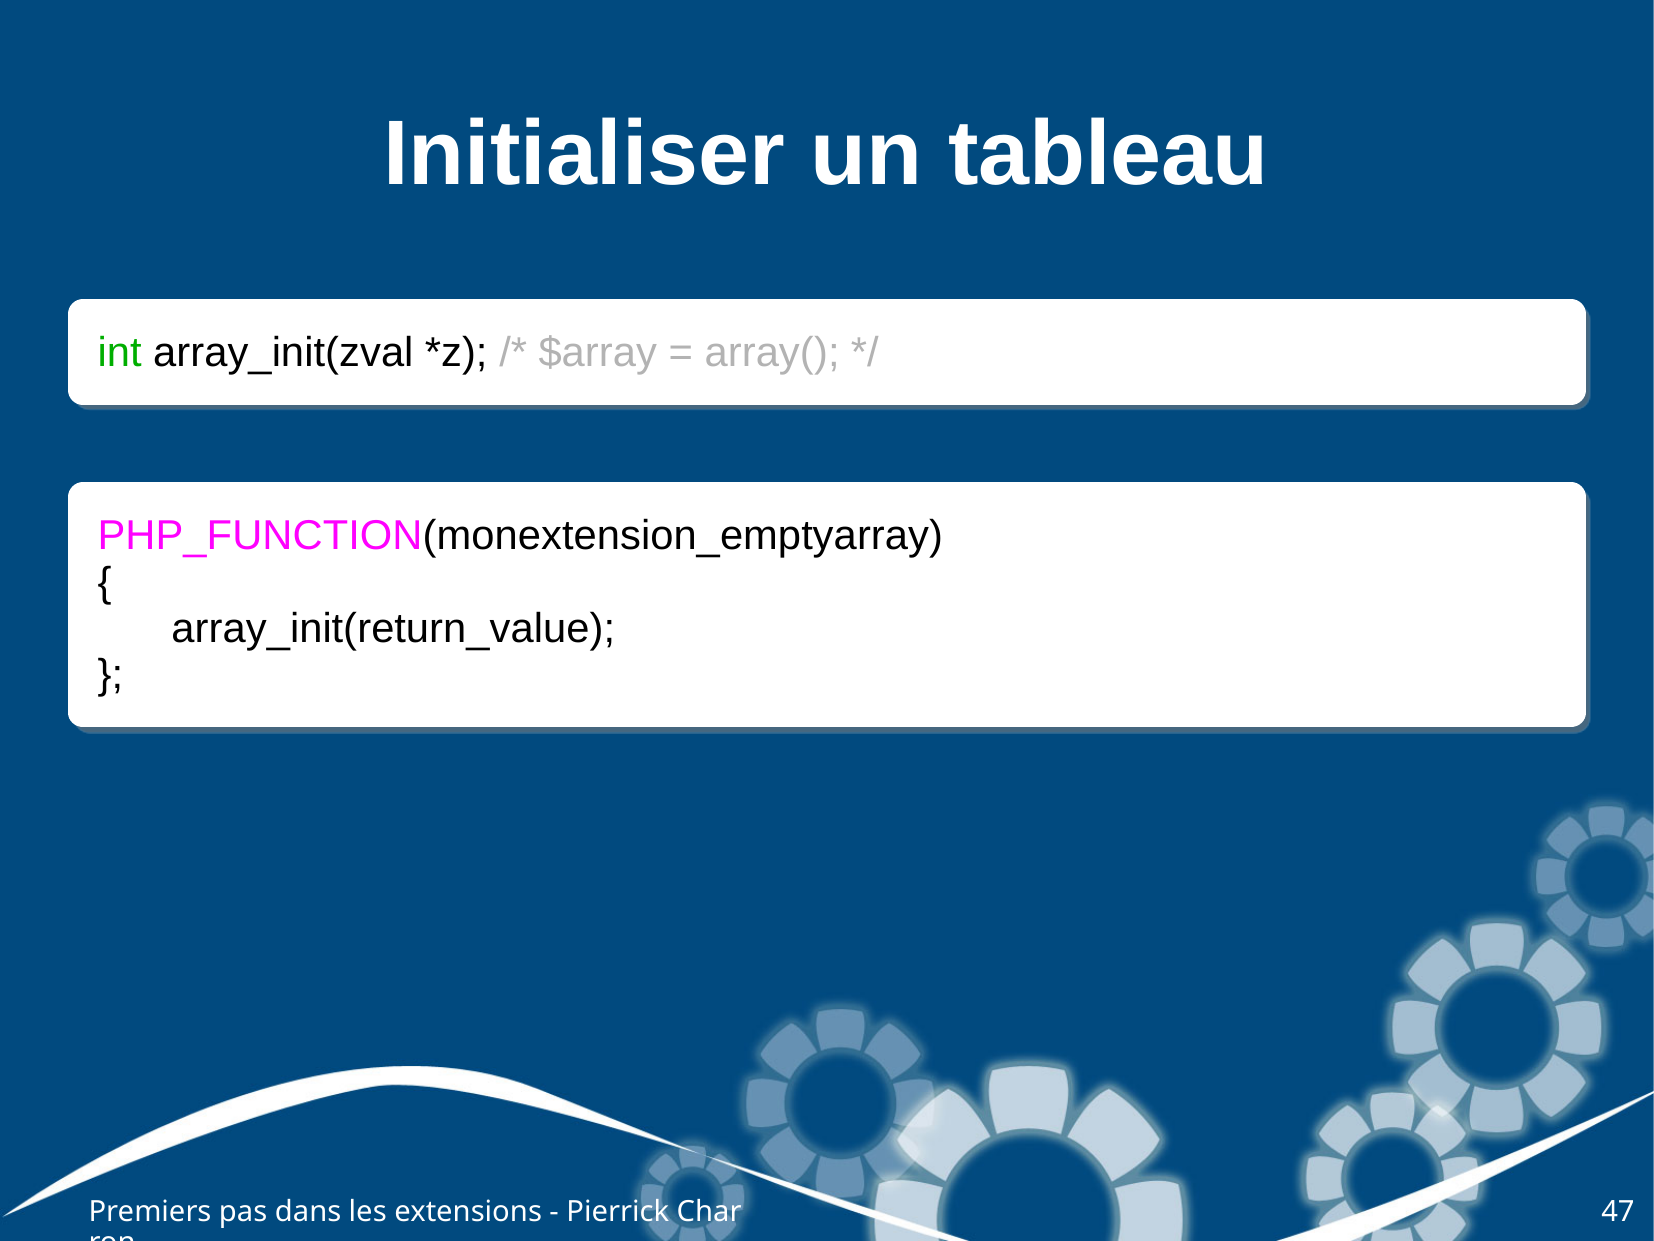

# Initialiser un tableau
int array_init(zval *z); /* $array = array(); */
PHP_FUNCTION(monextension_emptyarray)
{
	array_init(return_value);
};
Premiers pas dans les extensions - Pierrick Charron
47